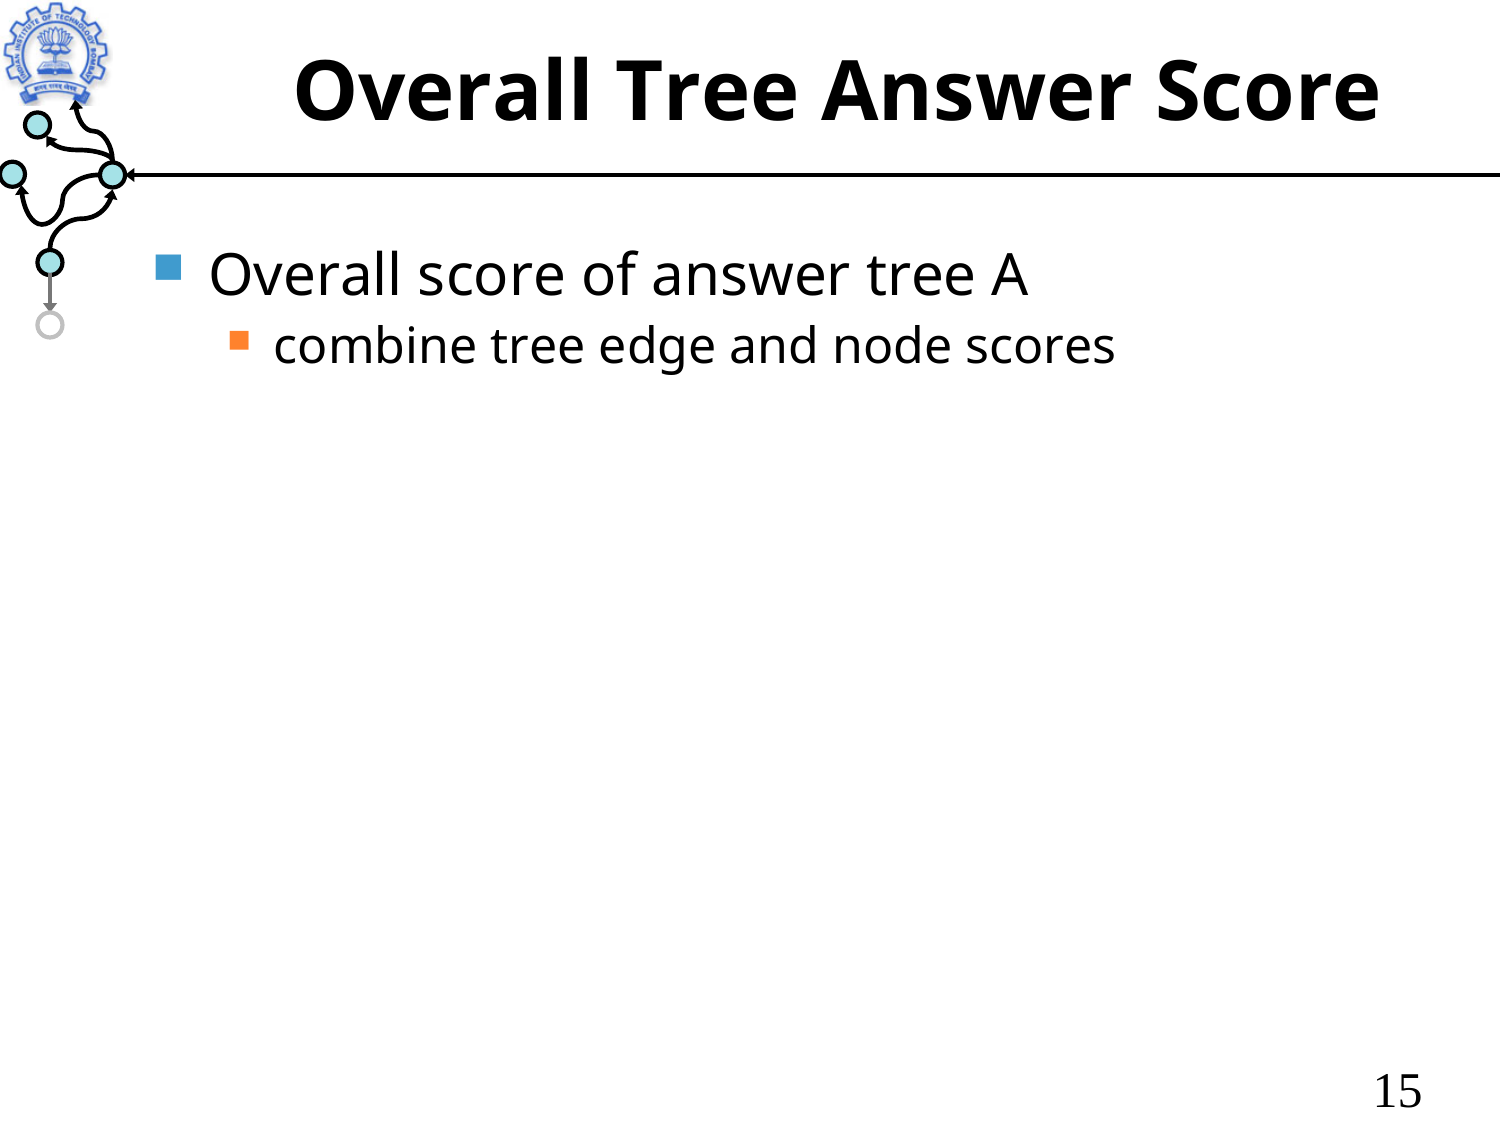

# Overall Tree Answer Score
Overall score of answer tree A
combine tree edge and node scores
15